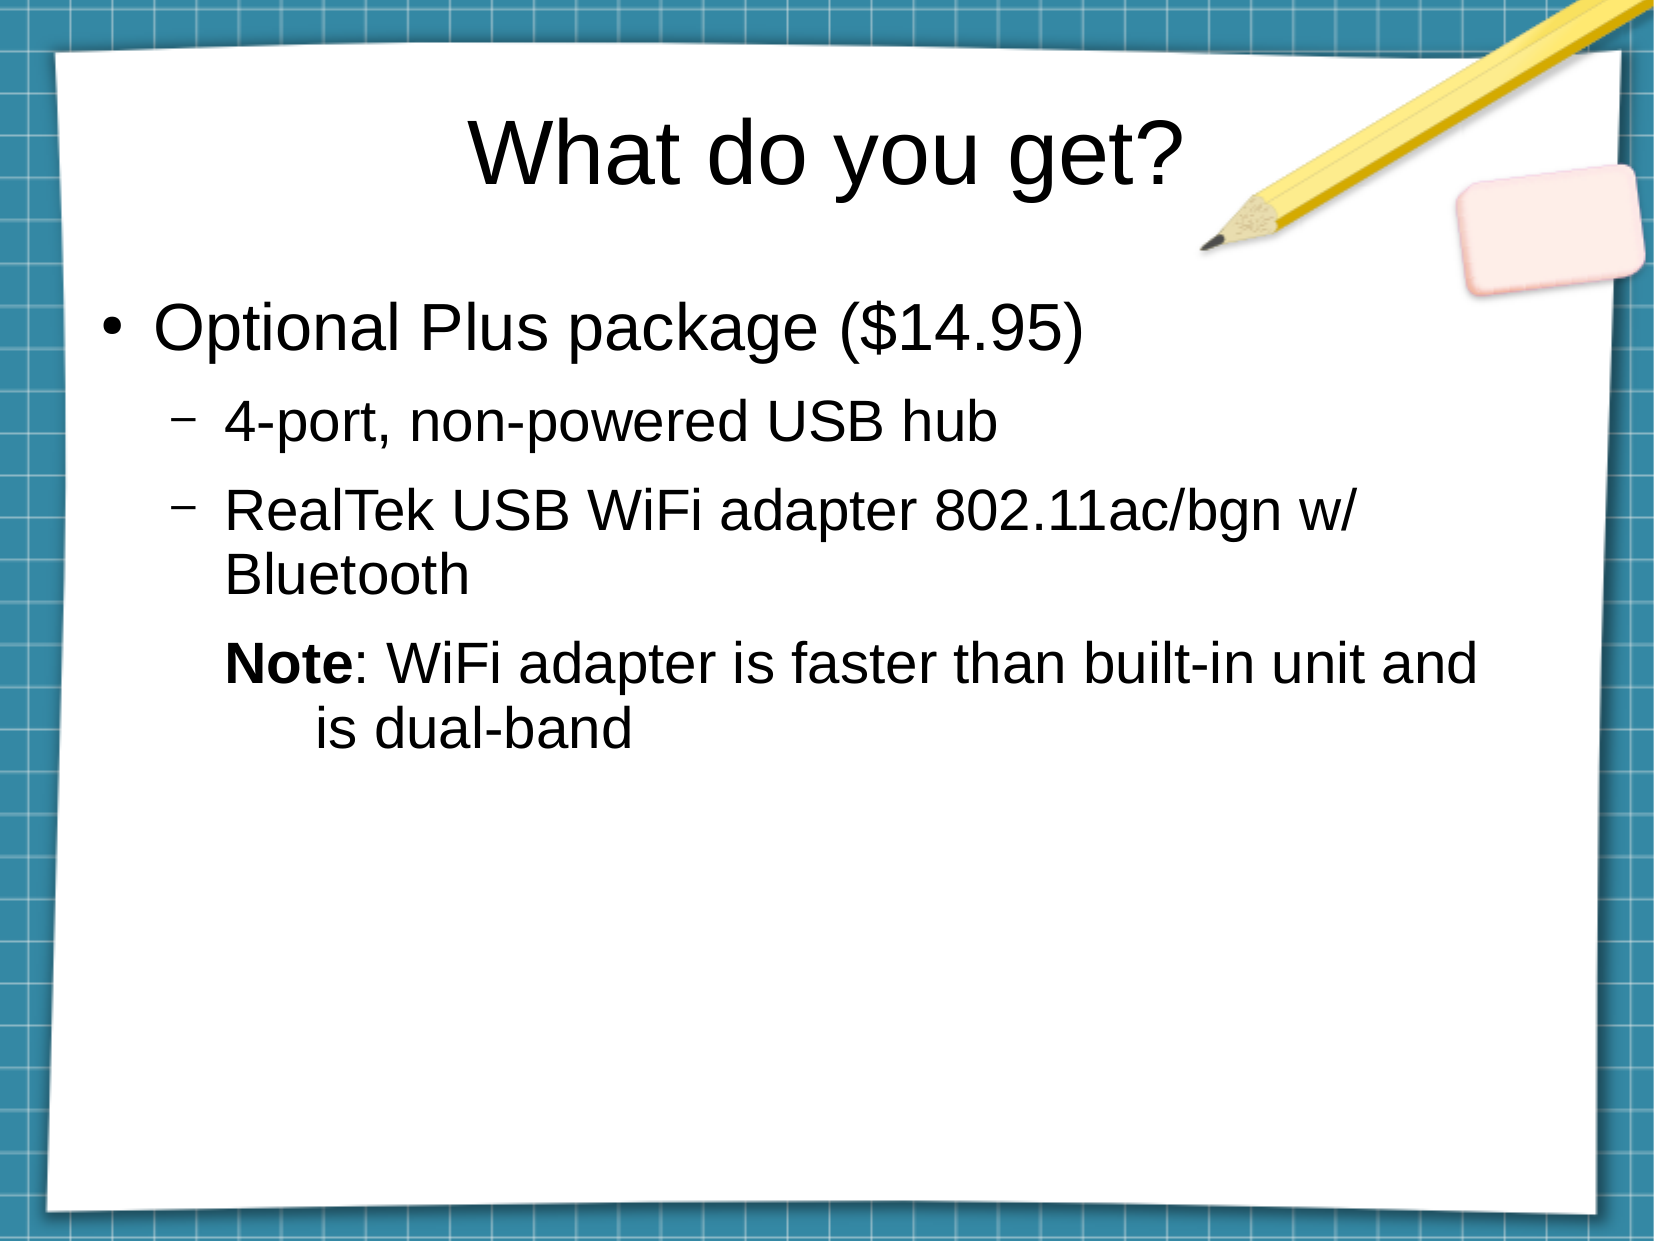

# What do you get?
Optional Plus package ($14.95)
4-port, non-powered USB hub
RealTek USB WiFi adapter 802.11ac/bgn w/ Bluetooth
Note: WiFi adapter is faster than built-in unit and 	 is dual-band